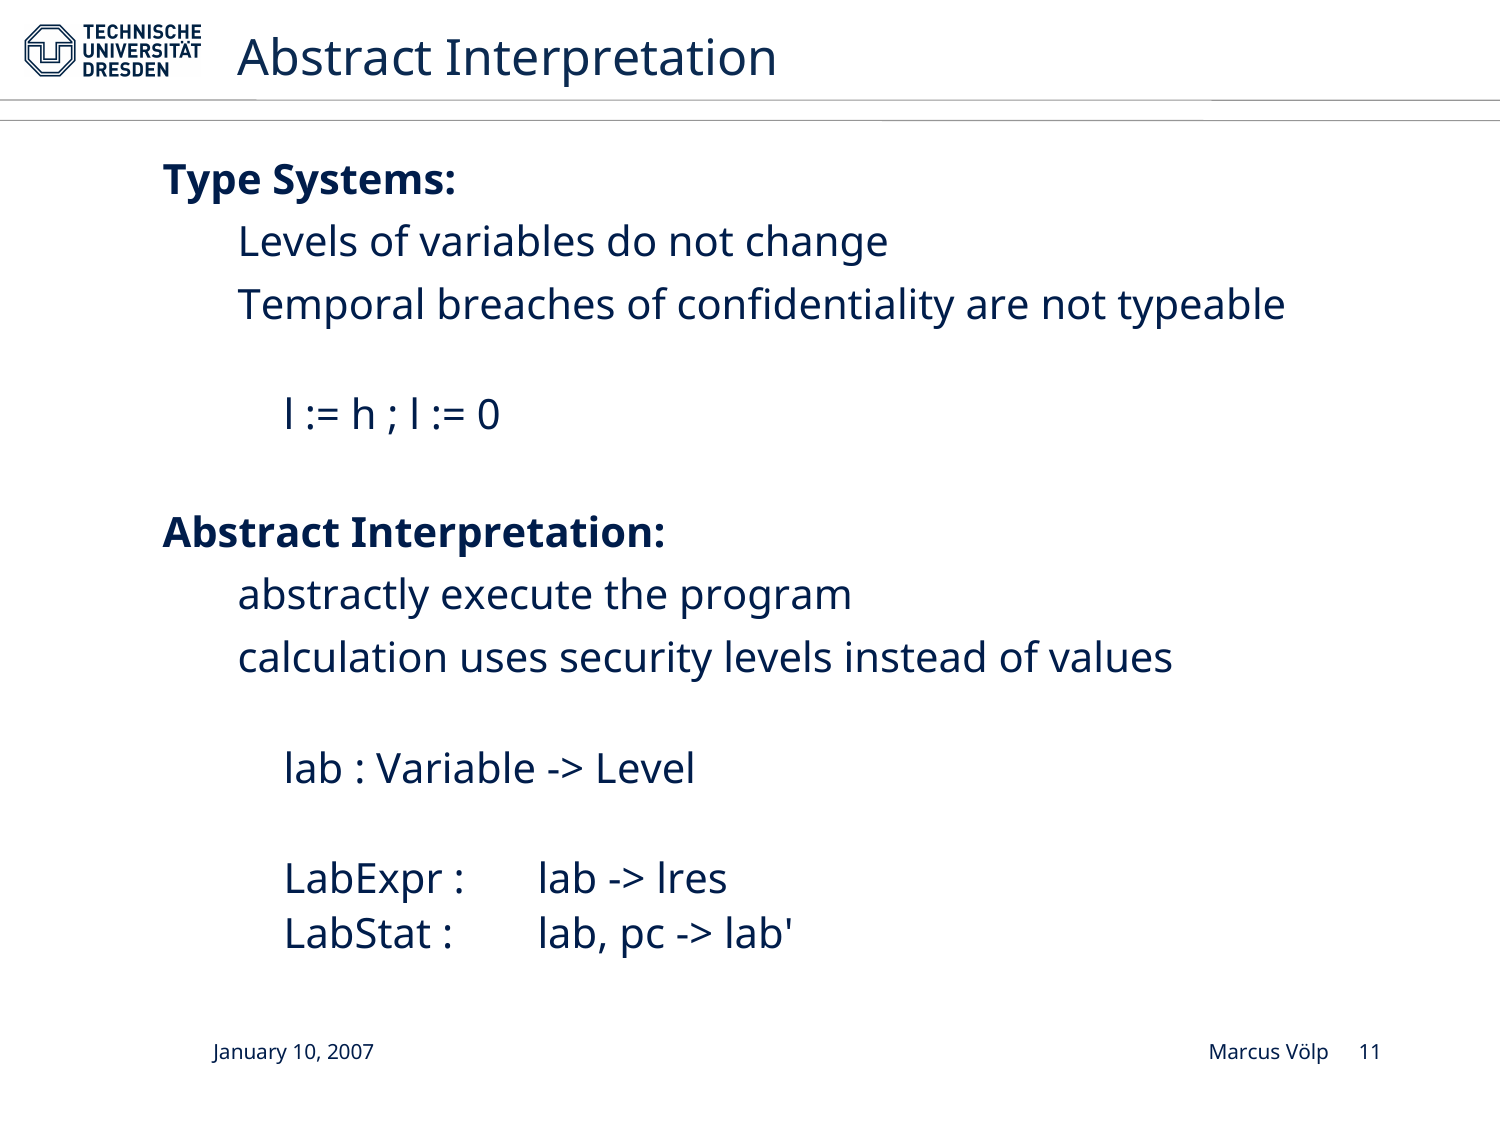

# Abstract Interpretation
Type Systems:
Levels of variables do not change
Temporal breaches of confidentiality are not typeable
l := h ; l := 0
Abstract Interpretation:
abstractly execute the program
calculation uses security levels instead of values
lab : Variable -> Level
LabExpr : 	lab -> lres
LabStat : 	lab, pc -> lab'